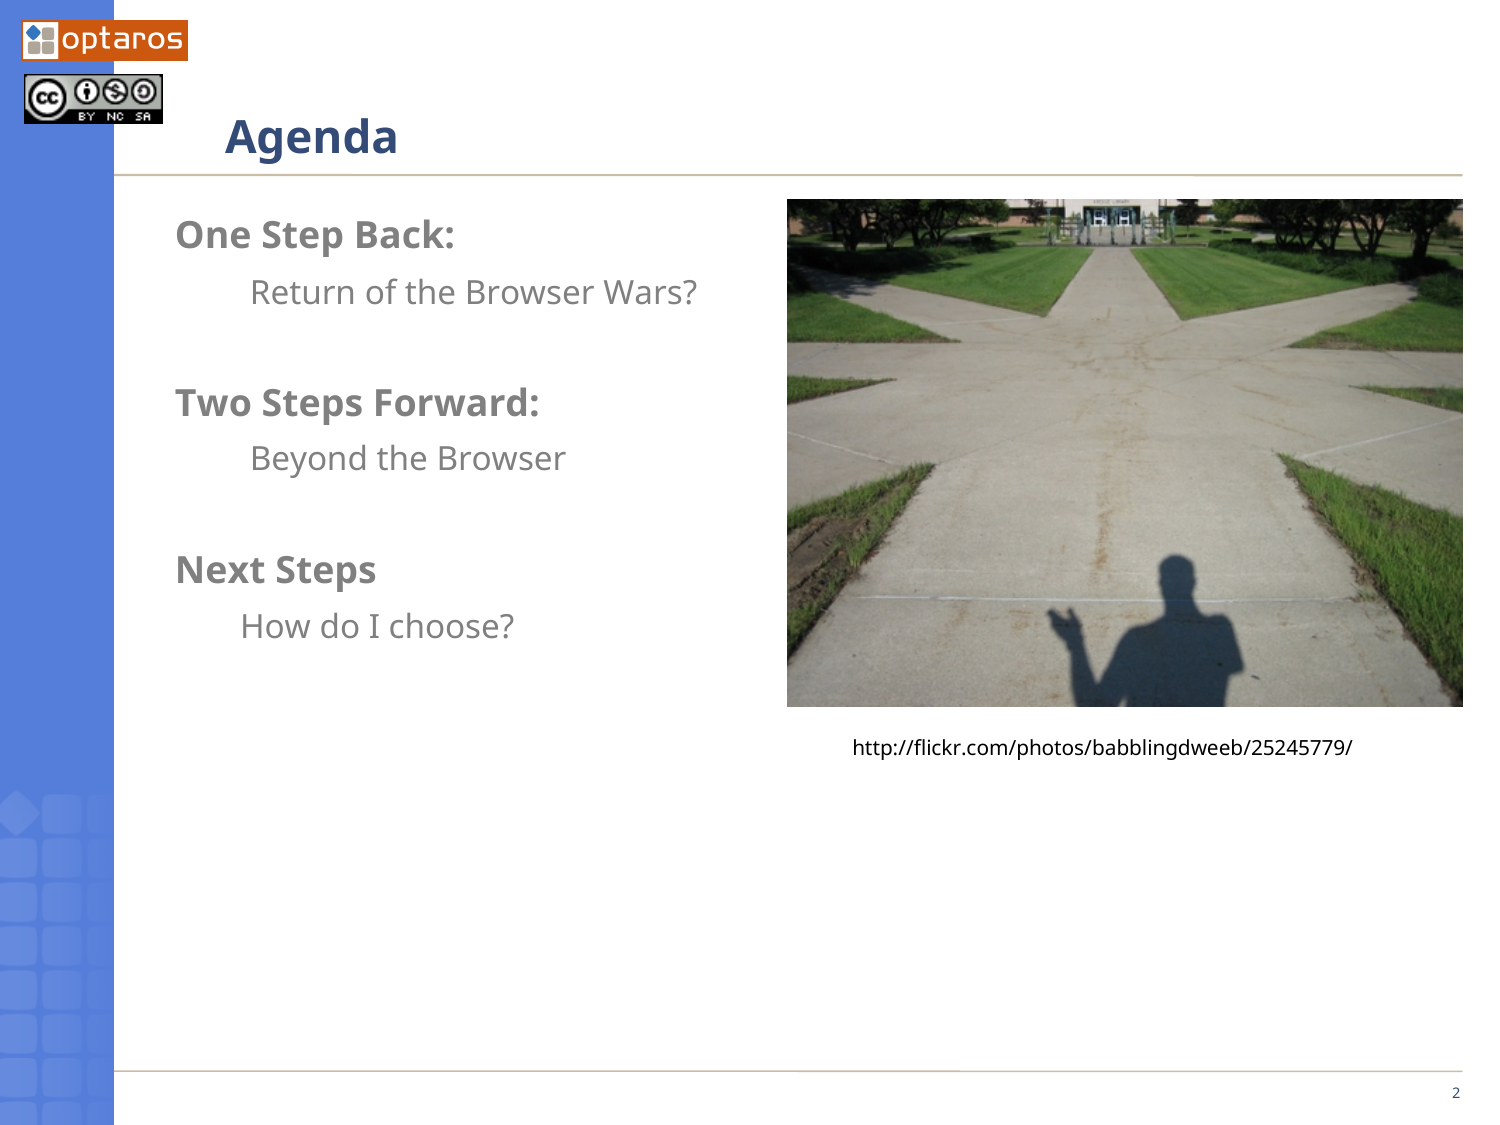

# Agenda
One Step Back:
Return of the Browser Wars?
Two Steps Forward:
Beyond the Browser‏
Next Steps
	 How do I choose?
http://flickr.com/photos/babblingdweeb/25245779/